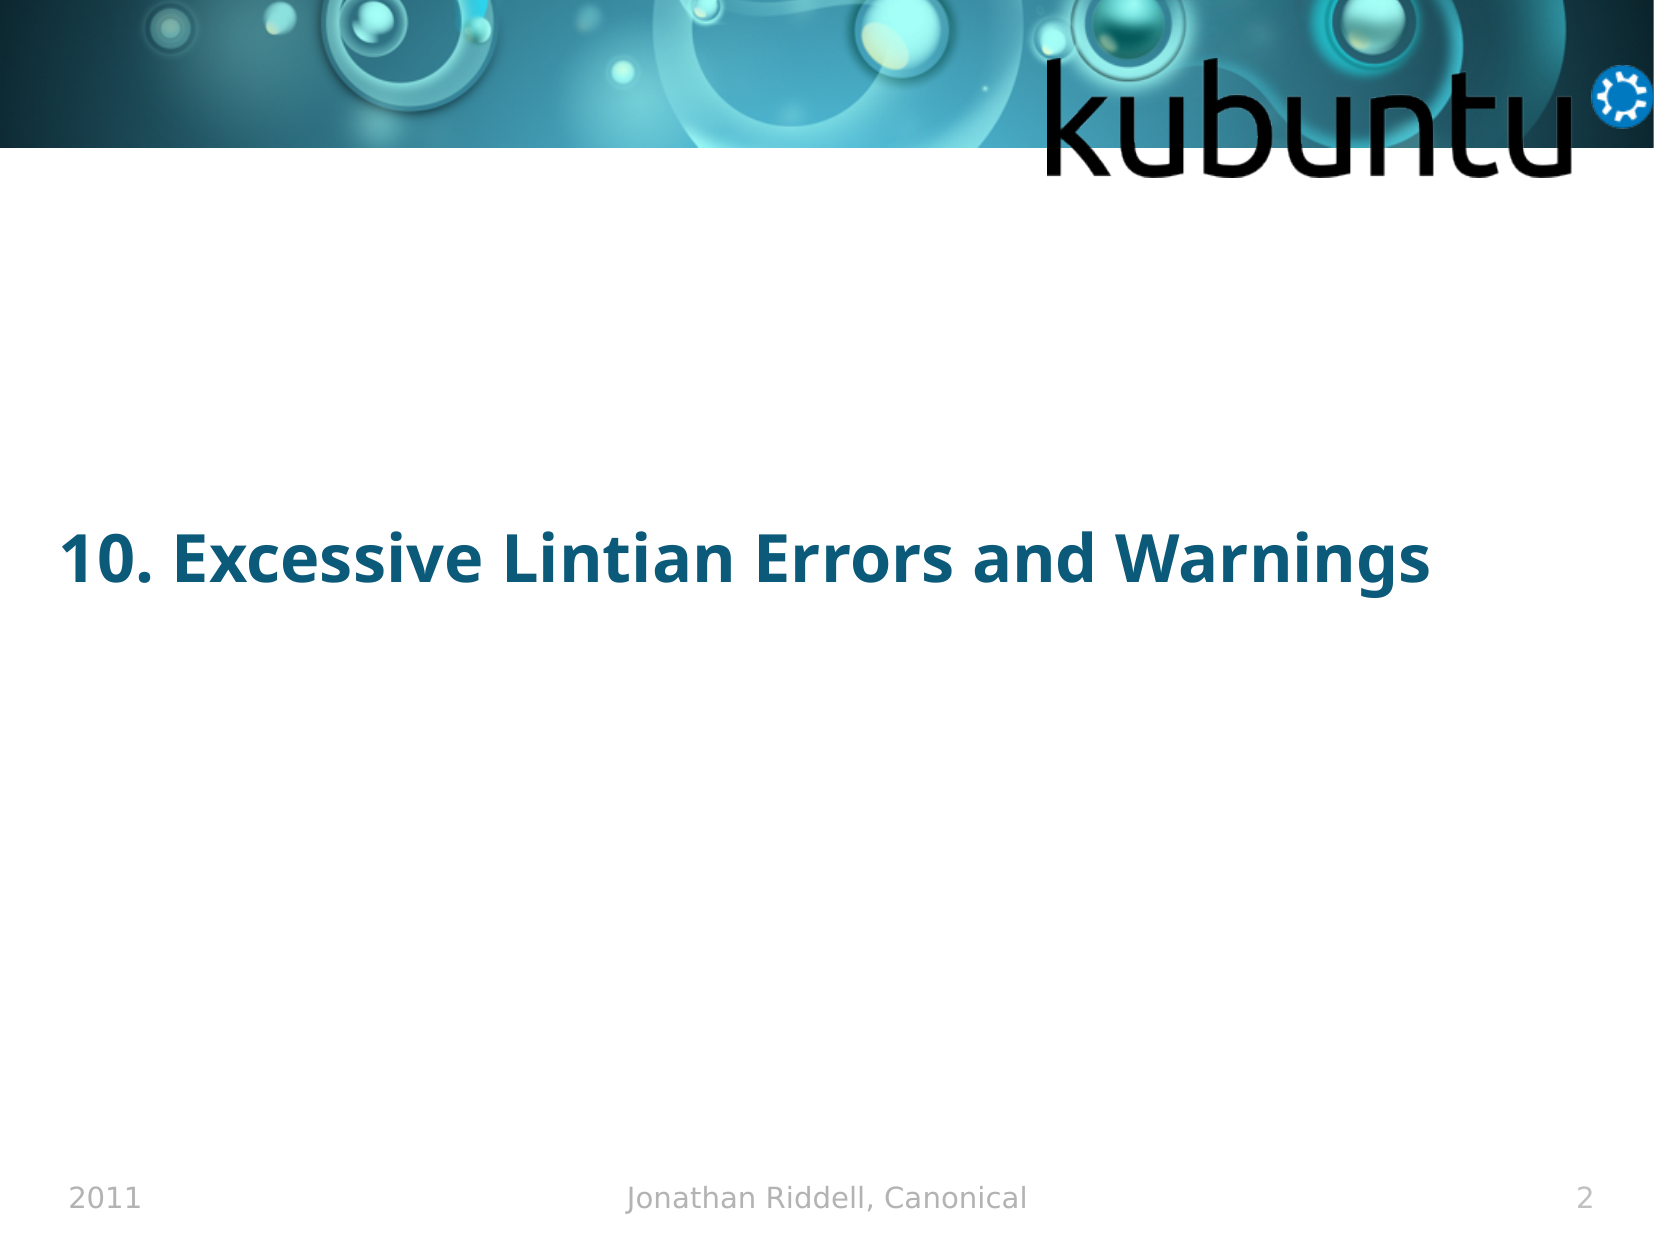

# 10. Excessive Lintian Errors and Warnings
Name
www.kde.org
2